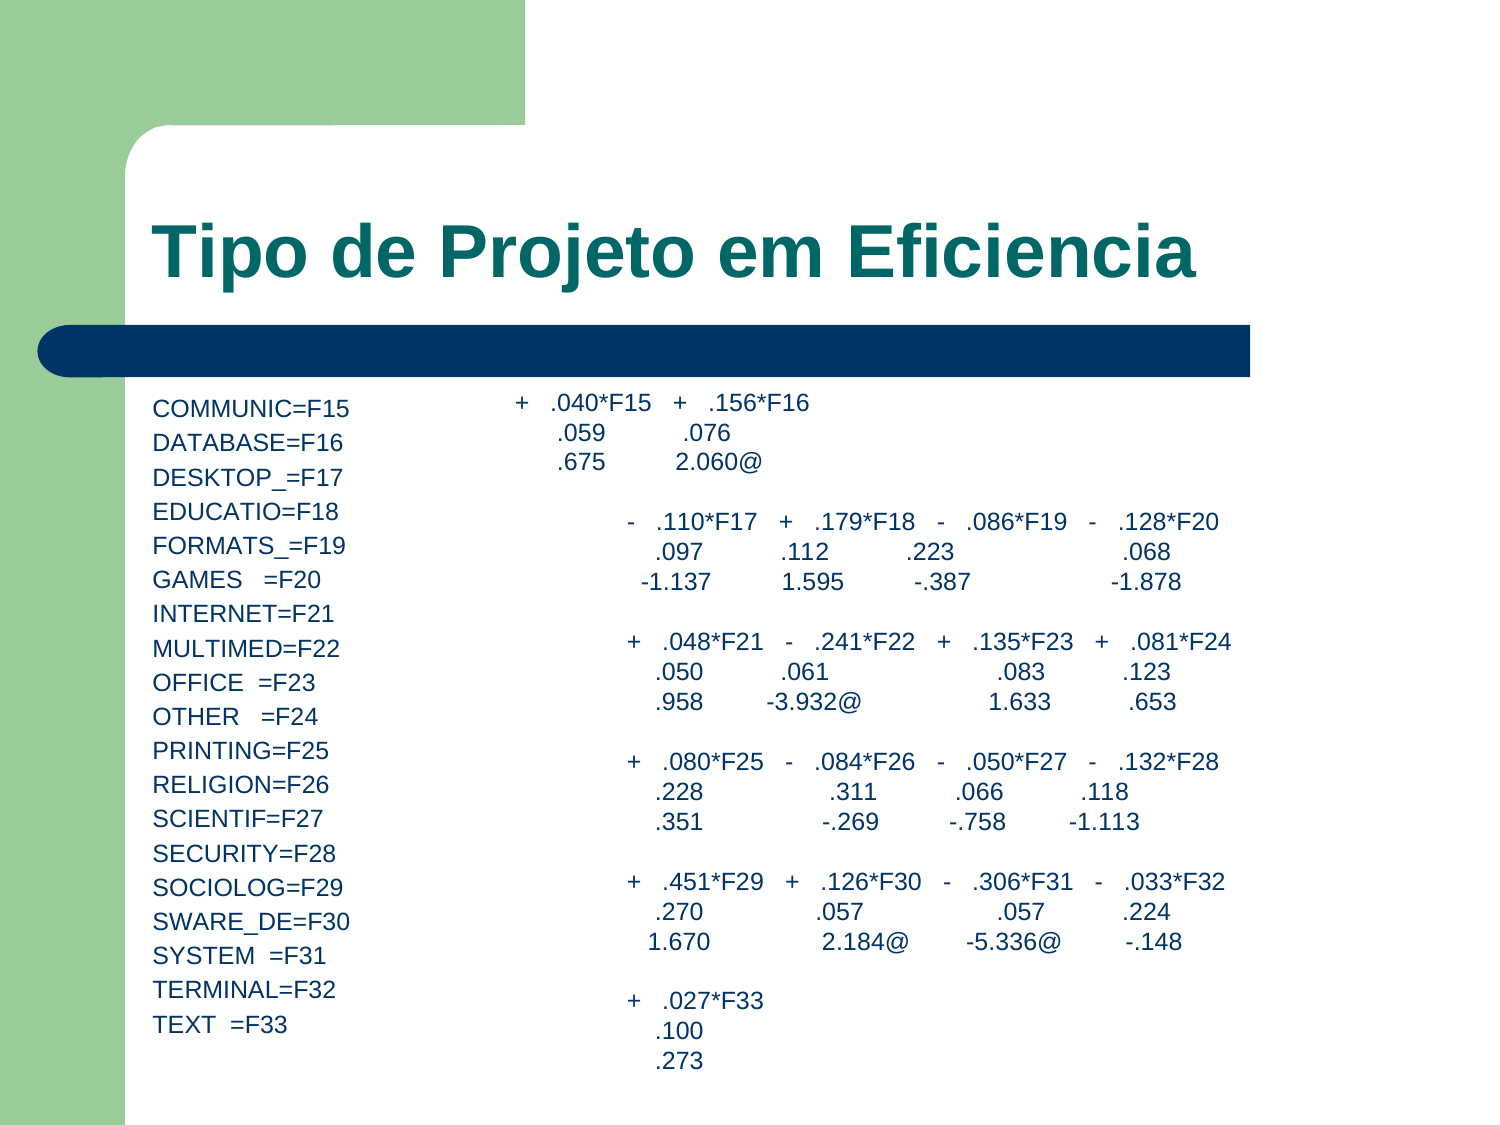

# Tipo de Projeto em Eficiencia
+ .040*F15 + .156*F16
 .059 .076
 .675 2.060@
 - .110*F17 + .179*F18 - .086*F19 - .128*F20
 .097 .112 .223 .068
 -1.137 1.595 -.387 -1.878
 + .048*F21 - .241*F22 + .135*F23 + .081*F24
 .050 .061 .083 .123
 .958 -3.932@ 1.633 .653
 + .080*F25 - .084*F26 - .050*F27 - .132*F28
 .228 .311 .066 .118
 .351 -.269 -.758 -1.113
 + .451*F29 + .126*F30 - .306*F31 - .033*F32
 .270 .057 .057 .224
 1.670 2.184@ -5.336@ -.148
 + .027*F33
 .100
 .273
COMMUNIC=F15
DATABASE=F16
DESKTOP_=F17
EDUCATIO=F18
FORMATS_=F19
GAMES =F20
INTERNET=F21
MULTIMED=F22
OFFICE =F23
OTHER =F24
PRINTING=F25
RELIGION=F26
SCIENTIF=F27
SECURITY=F28
SOCIOLOG=F29
SWARE_DE=F30
SYSTEM =F31
TERMINAL=F32
TEXT =F33